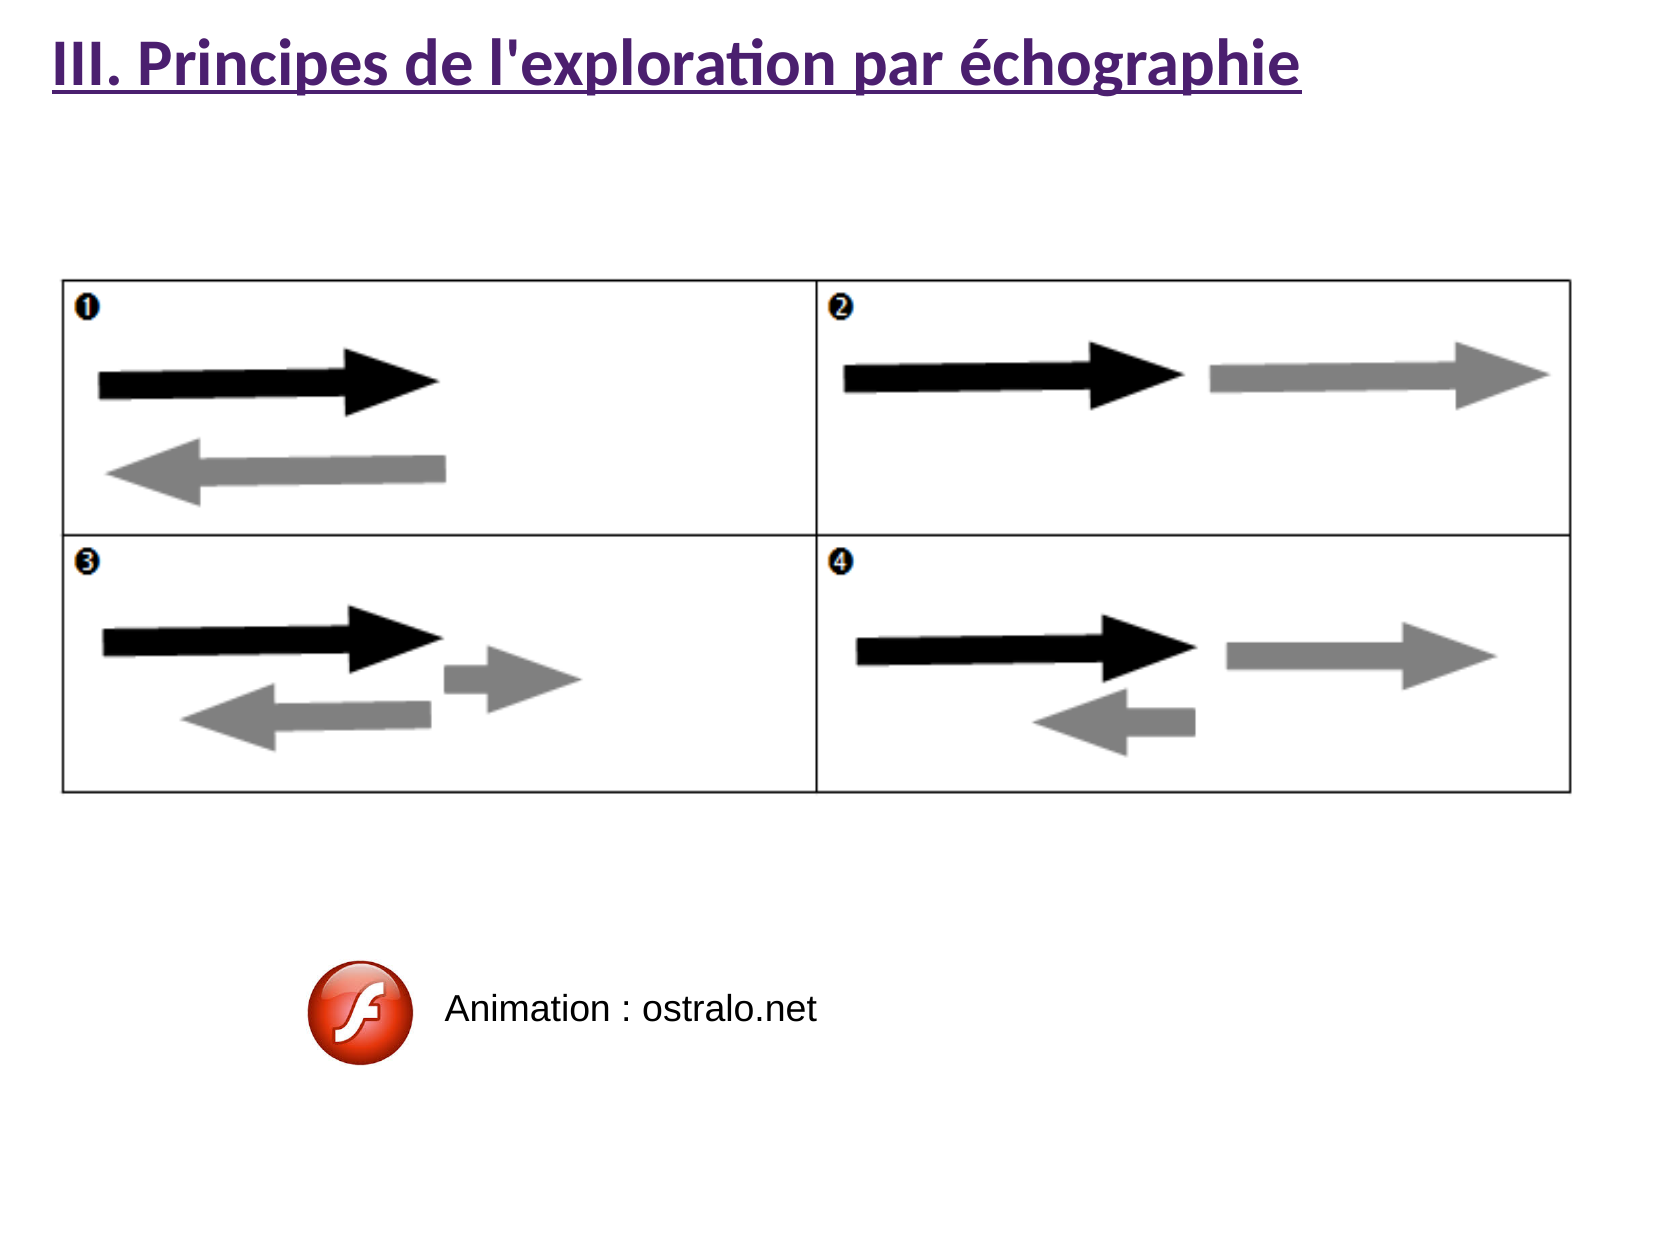

III. Principes de l'exploration par échographie
Animation : ostralo.net